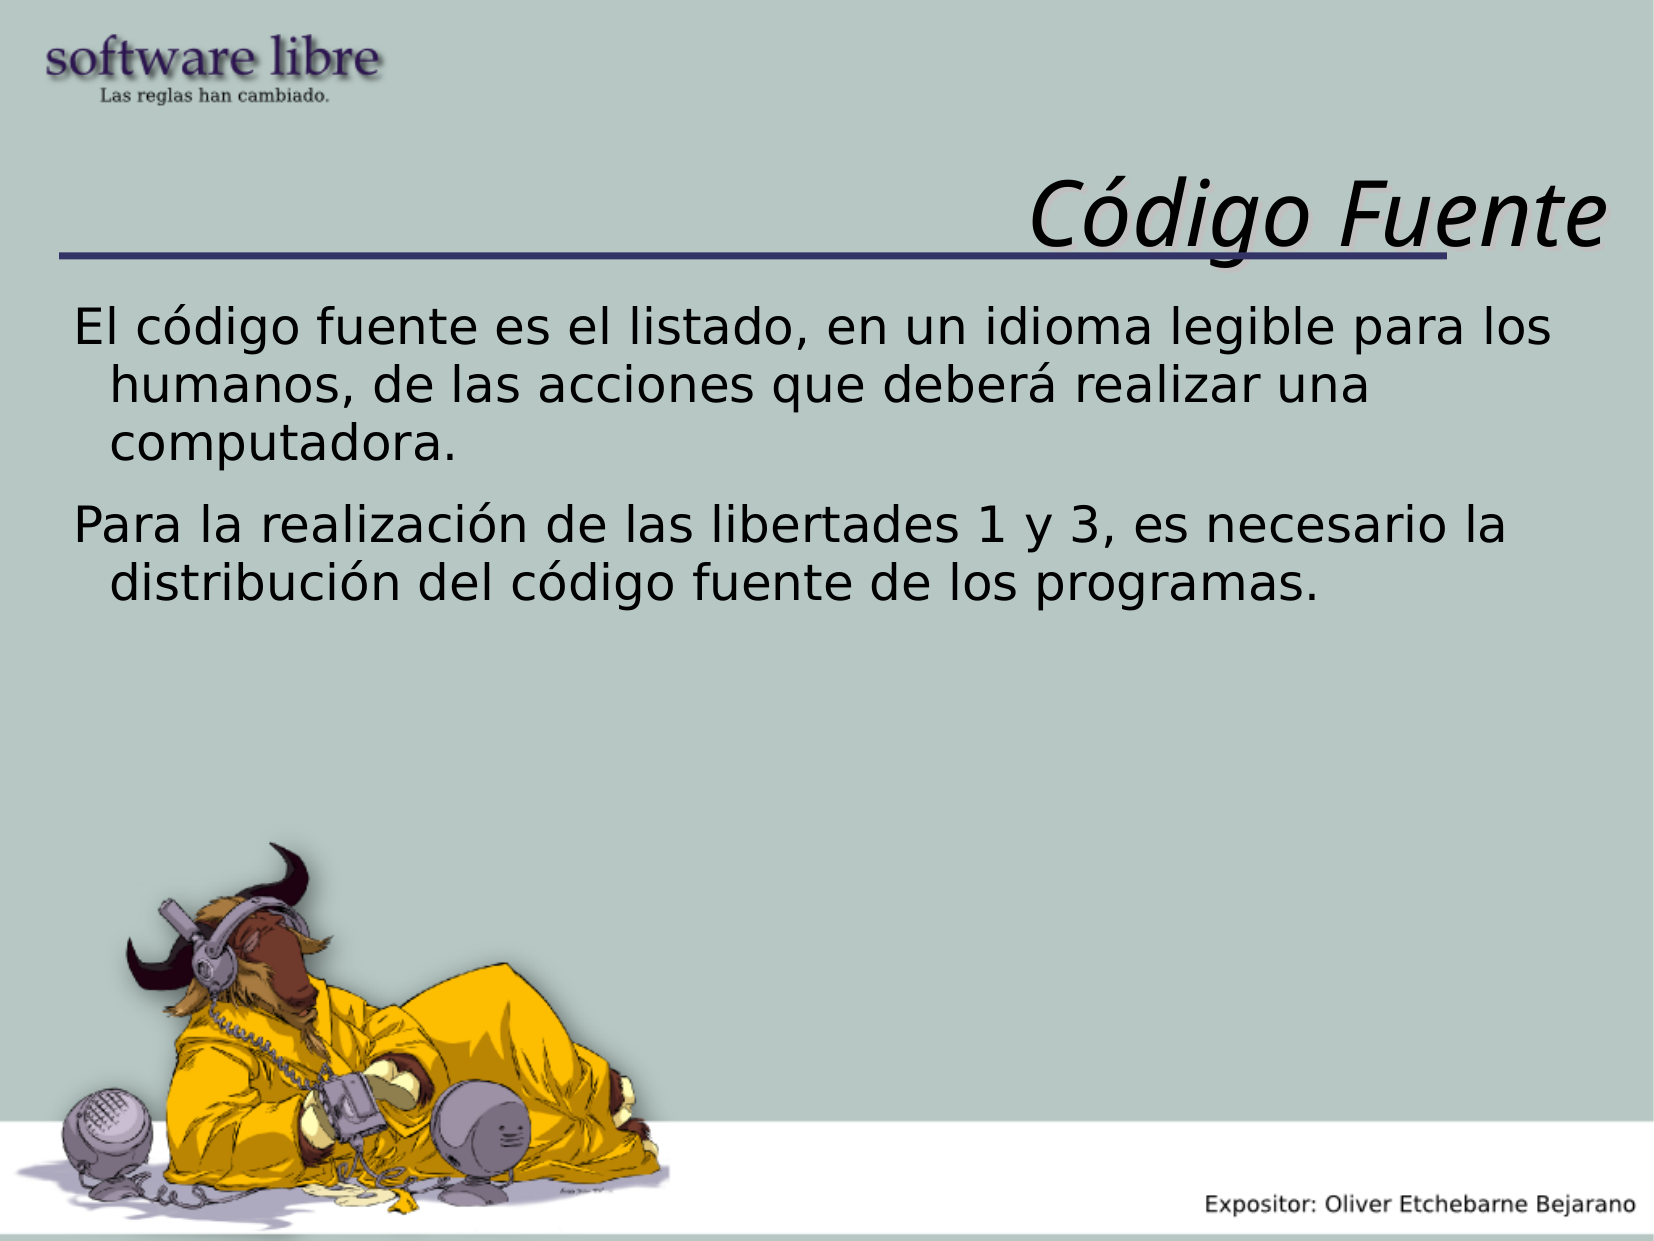

Código Fuente
El código fuente es el listado, en un idioma legible para los humanos, de las acciones que deberá realizar una computadora.
Para la realización de las libertades 1 y 3, es necesario la distribución del código fuente de los programas.